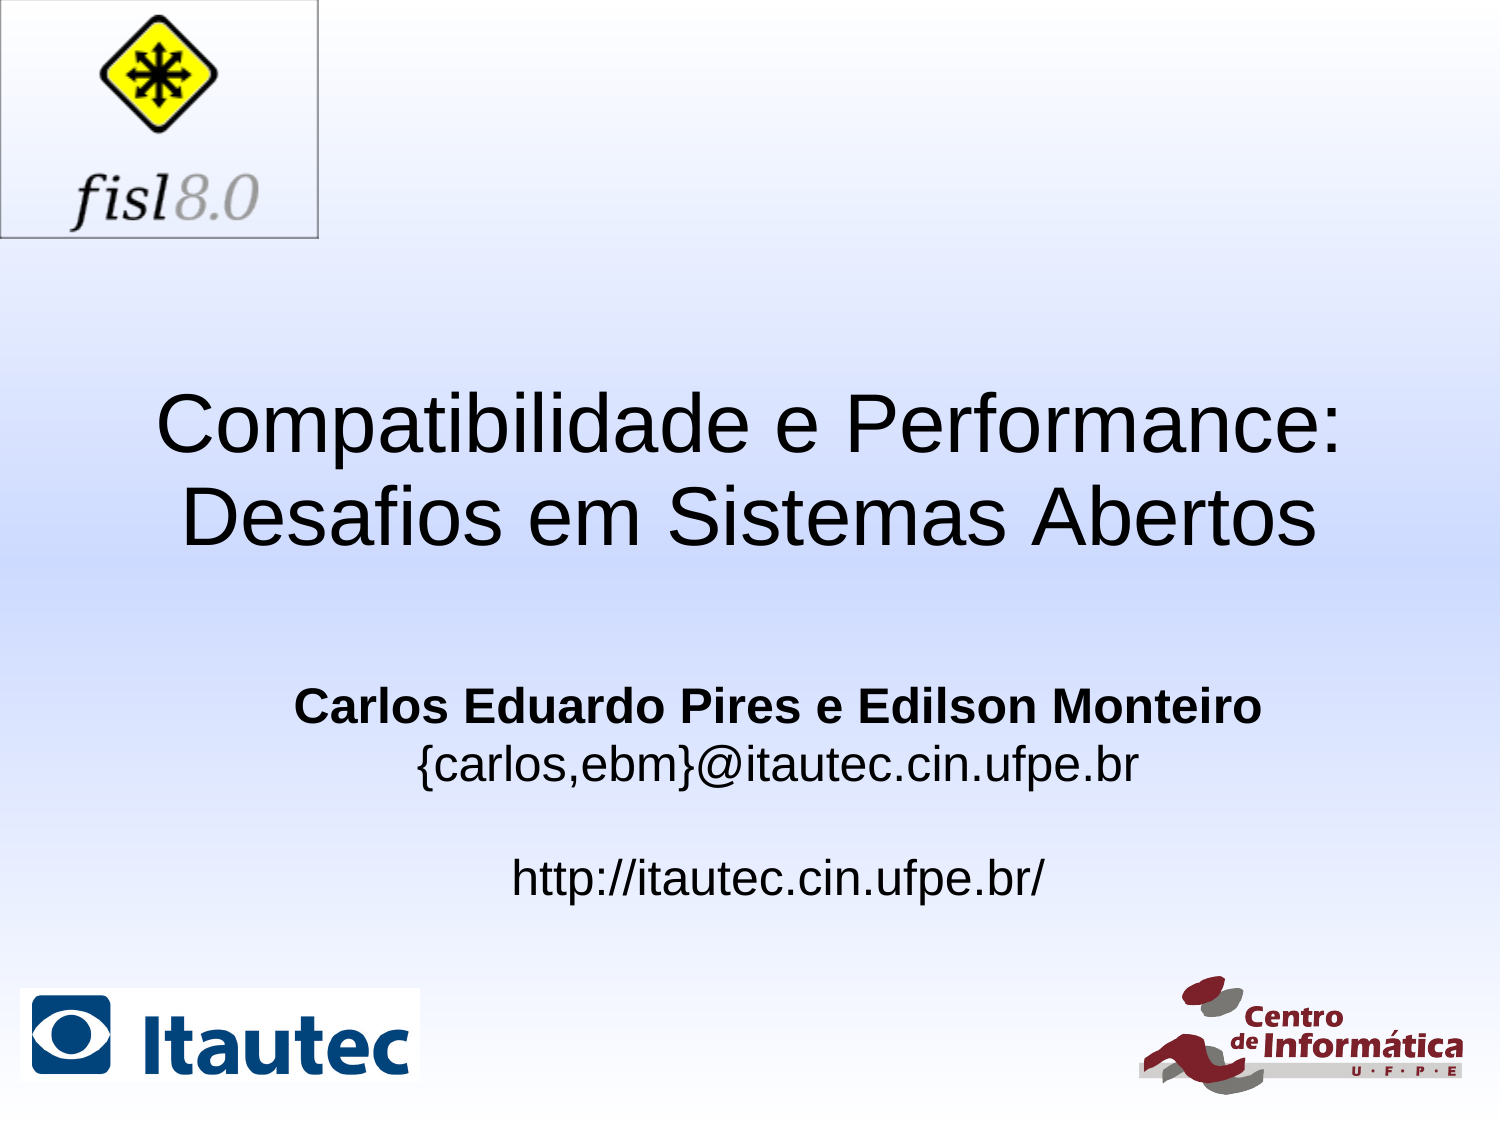

# Compatibilidade e Performance: Desafios em Sistemas Abertos
Carlos Eduardo Pires e Edilson Monteiro
{carlos,ebm}@itautec.cin.ufpe.br
http://itautec.cin.ufpe.br/